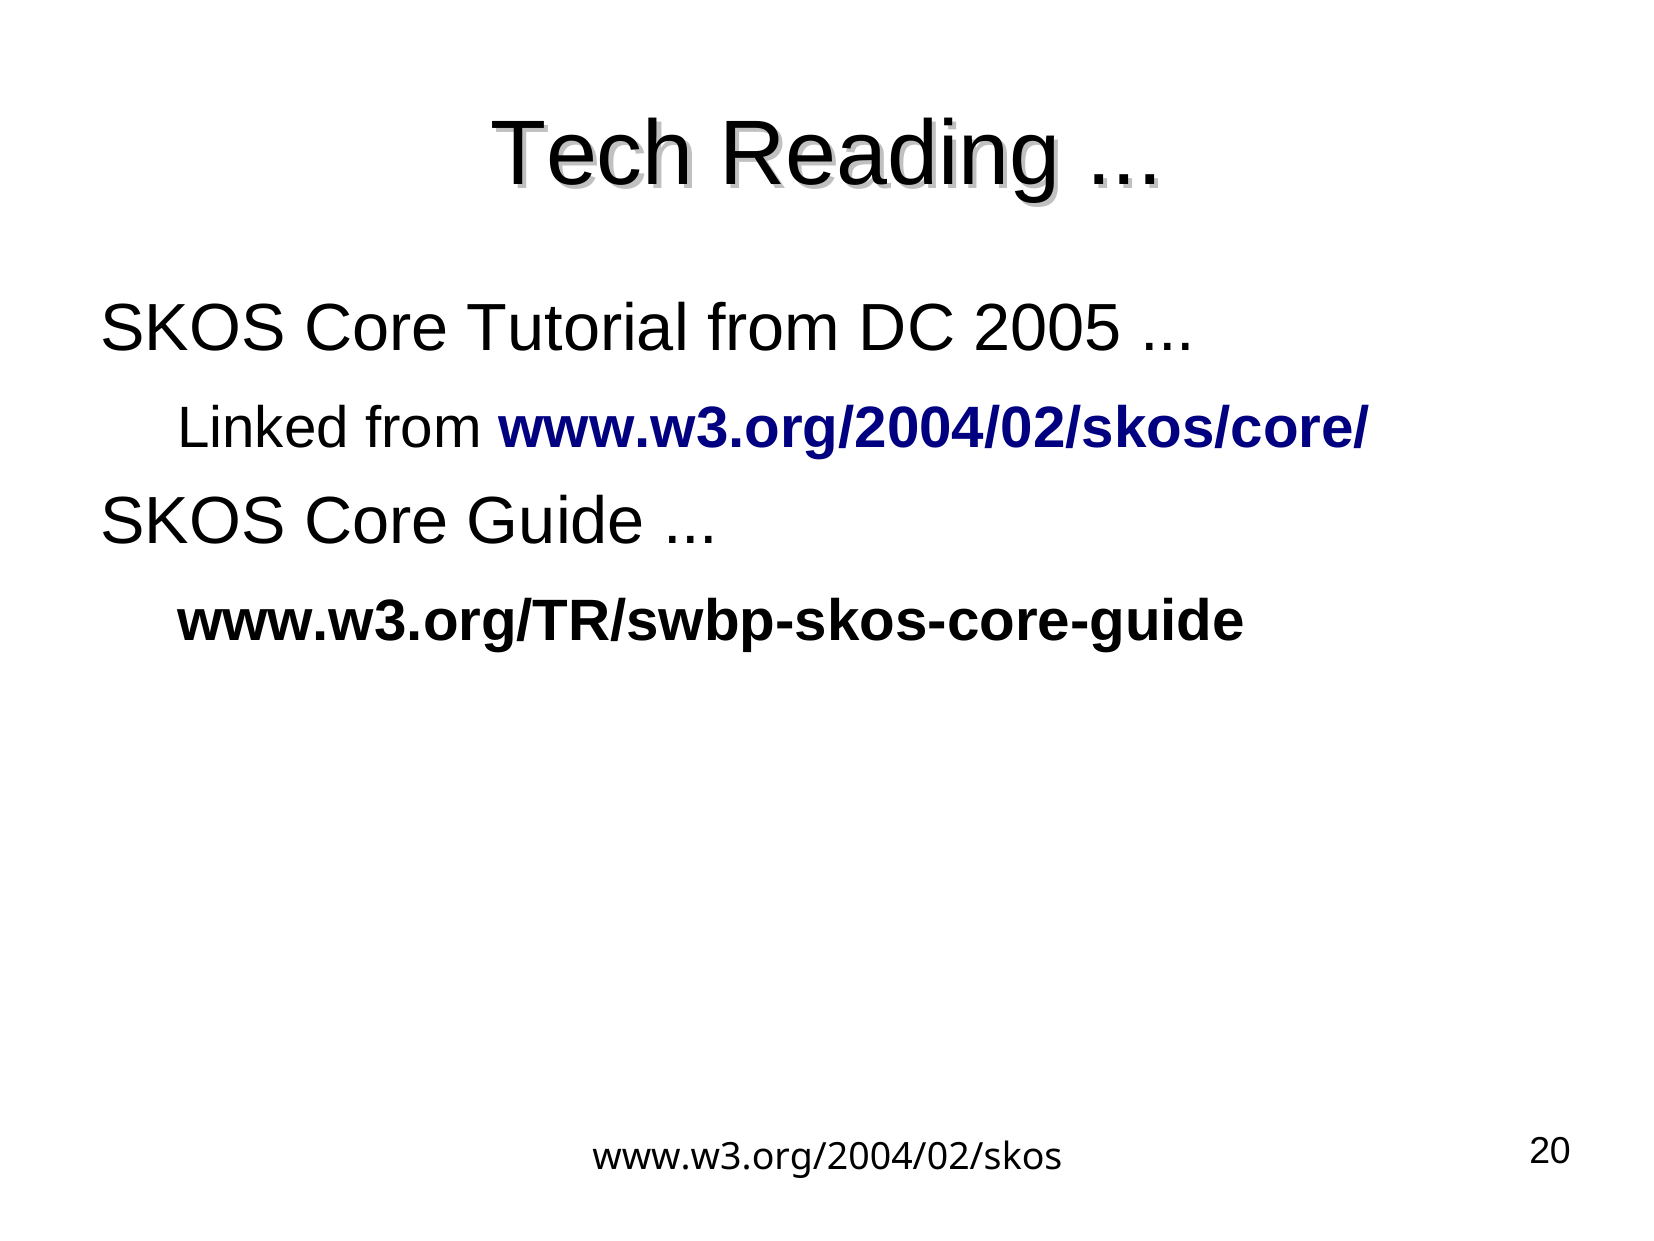

# Tech Reading ...
SKOS Core Tutorial from DC 2005 ...
Linked from www.w3.org/2004/02/skos/core/
SKOS Core Guide ...
www.w3.org/TR/swbp-skos-core-guide
www.w3.org/2004/02/skos
20